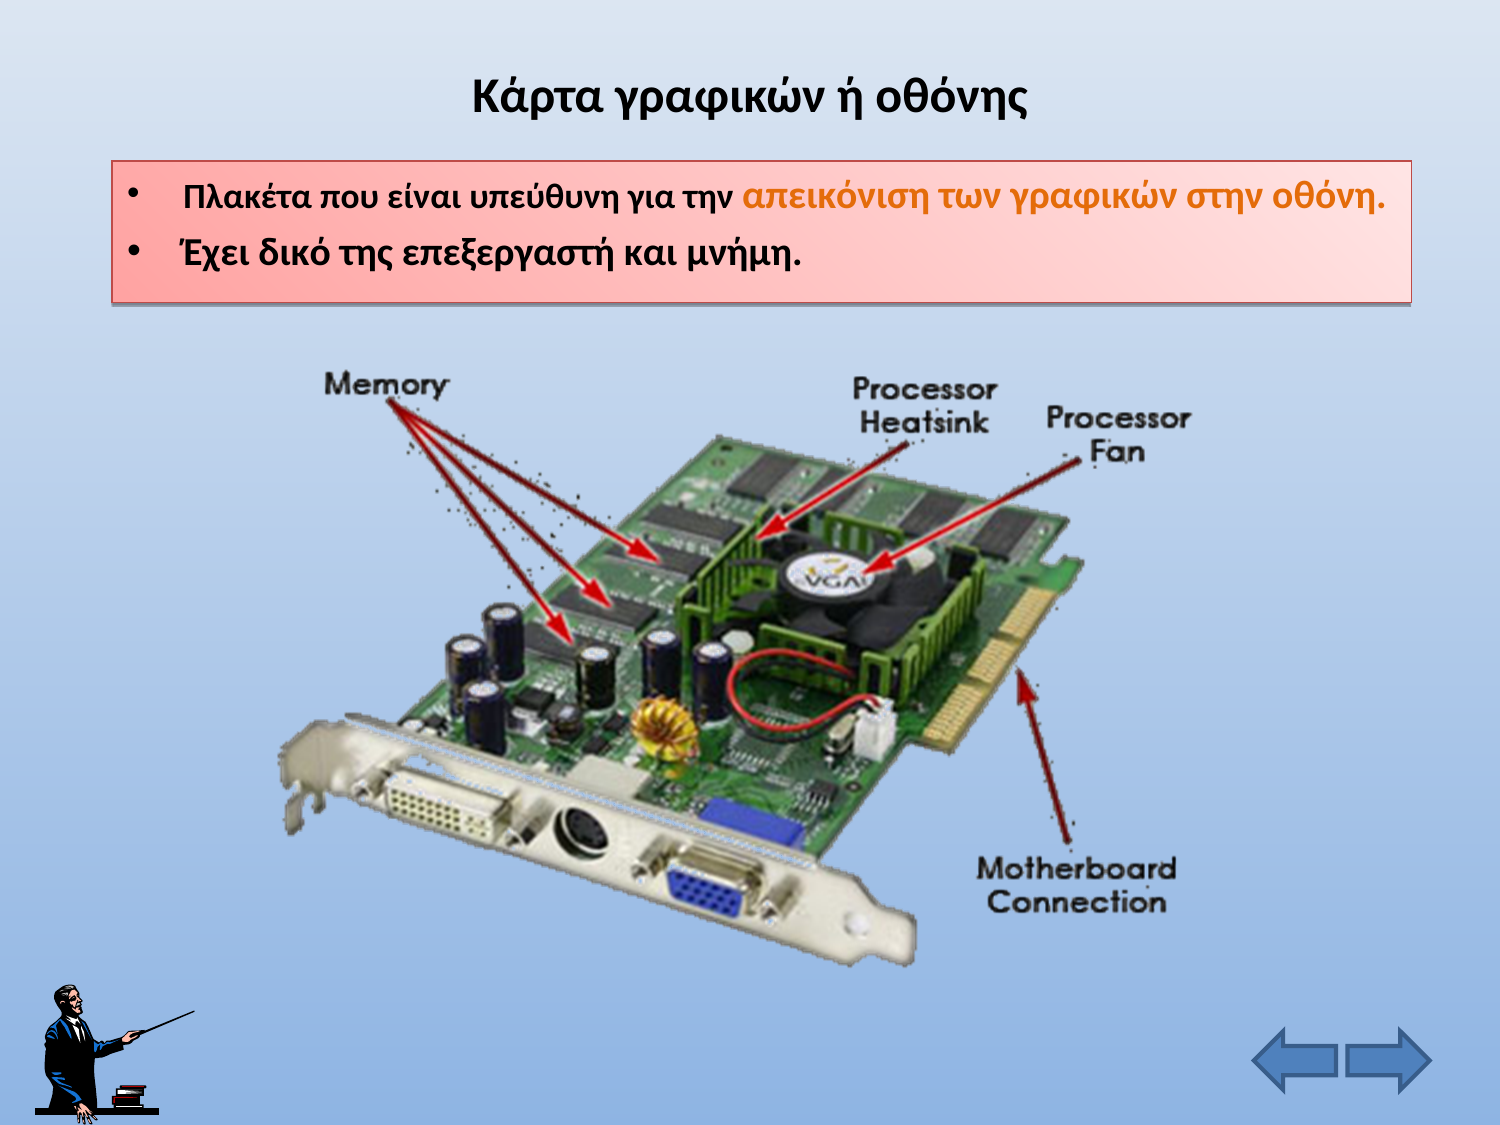

# Κάρτα γραφικών ή οθόνης
Πλακέτα που είναι υπεύθυνη για την απεικόνιση των γραφικών στην οθόνη.
Έχει δικό της επεξεργαστή και μνήμη.